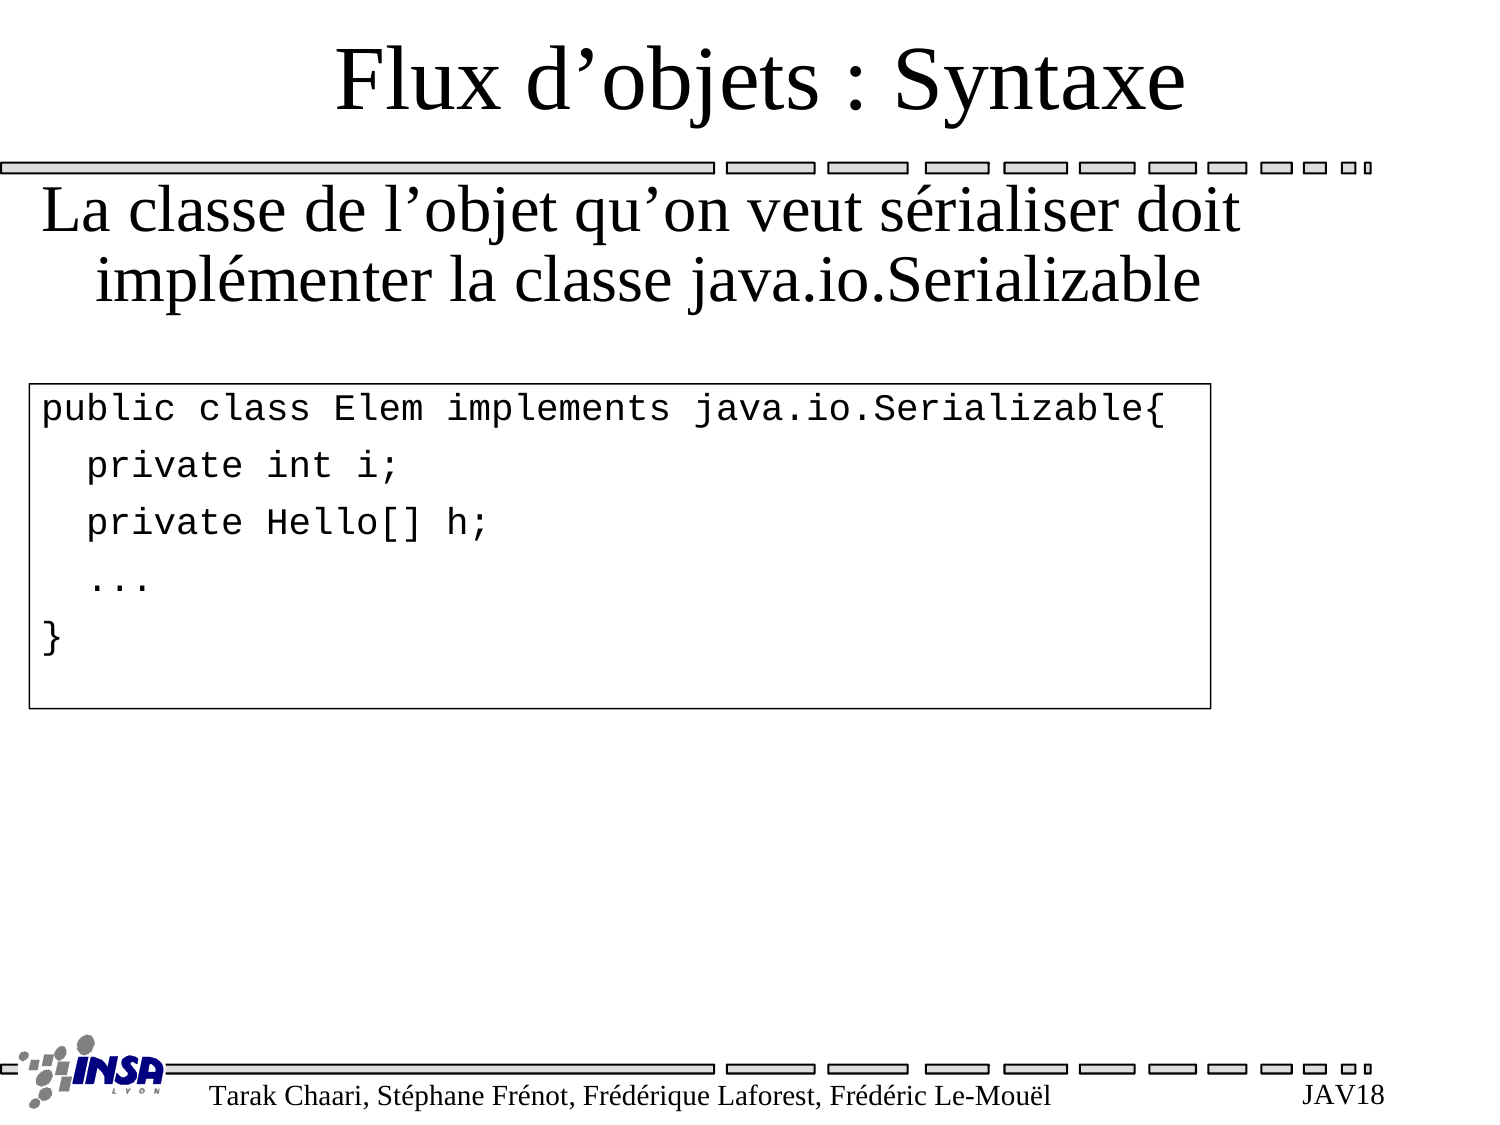

# Flux d’objets : Syntaxe
La classe de l’objet qu’on veut sérialiser doit implémenter la classe java.io.Serializable
public class Elem implements java.io.Serializable{
 private int i;
 private Hello[] h;
 ...
}